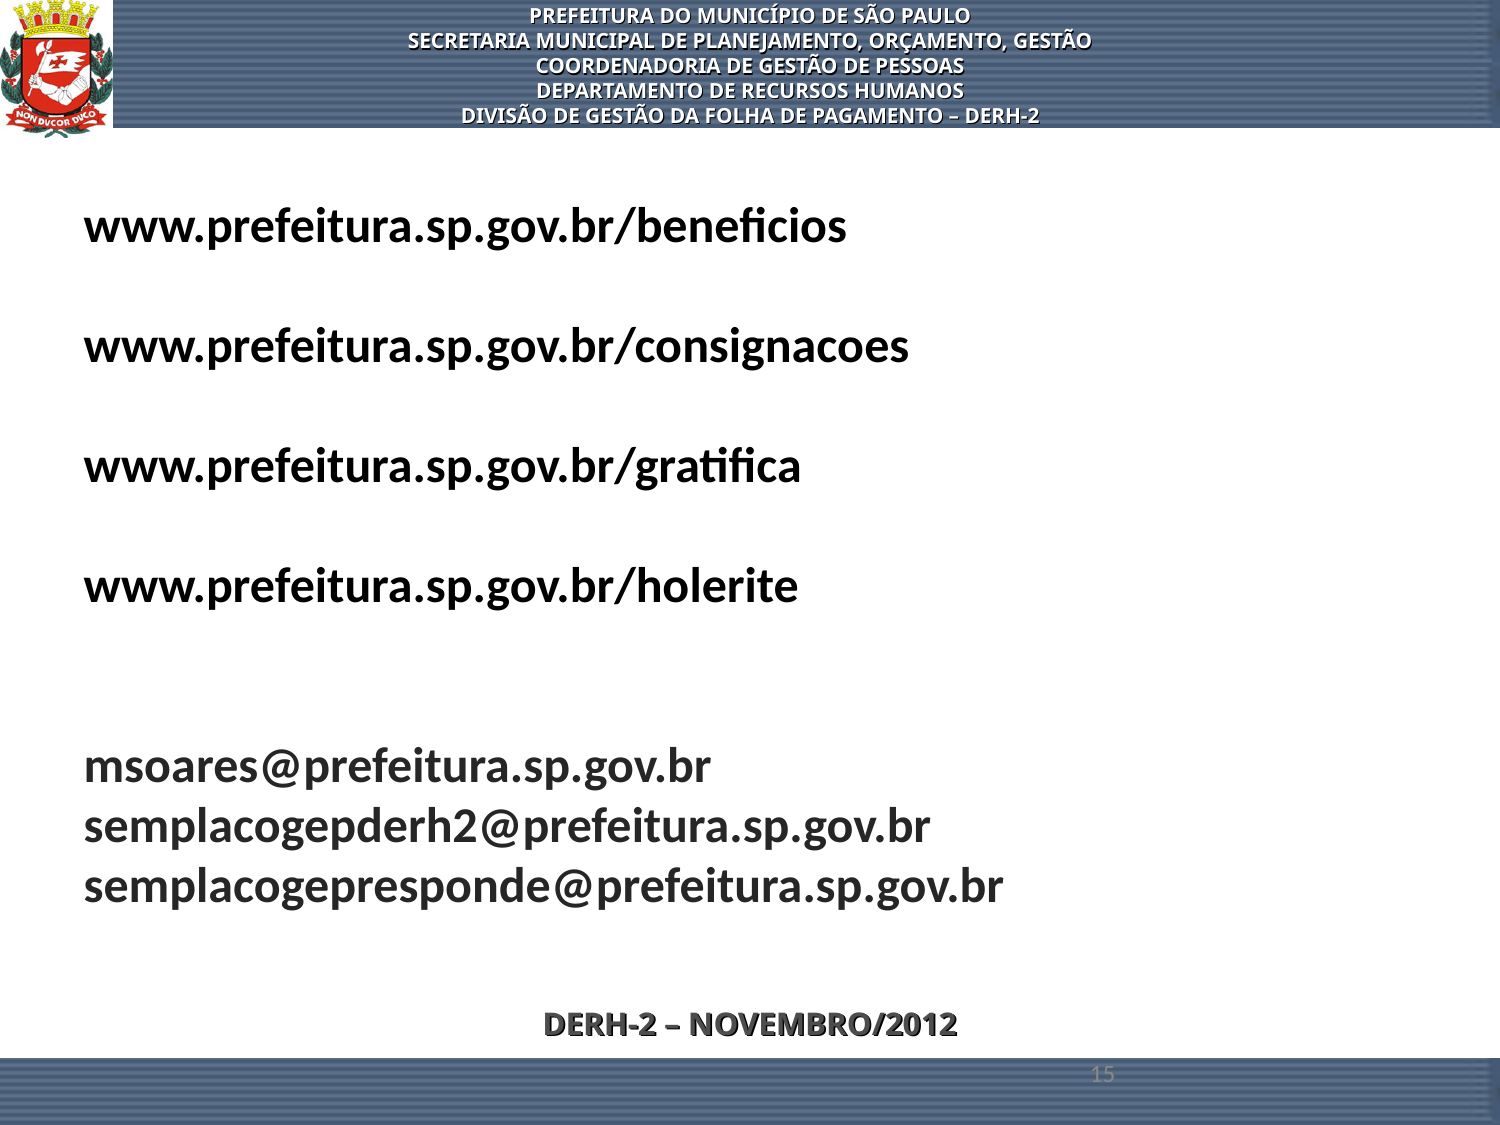

PREFEITURA DO MUNICÍPIO DE SÃO PAULO
SECRETARIA MUNICIPAL DE PLANEJAMENTO, ORÇAMENTO, GESTÃO
COORDENADORIA DE GESTÃO DE PESSOAS
DEPARTAMENTO DE RECURSOS HUMANOS
DIVISÃO DE GESTÃO DA FOLHA DE PAGAMENTO – DERH-2
www.prefeitura.sp.gov.br/beneficios
www.prefeitura.sp.gov.br/consignacoes
www.prefeitura.sp.gov.br/gratifica
www.prefeitura.sp.gov.br/holerite
msoares@prefeitura.sp.gov.br
semplacogepderh2@prefeitura.sp.gov.br
semplacogepresponde@prefeitura.sp.gov.br
DERH-2 – NOVEMBRO/2012